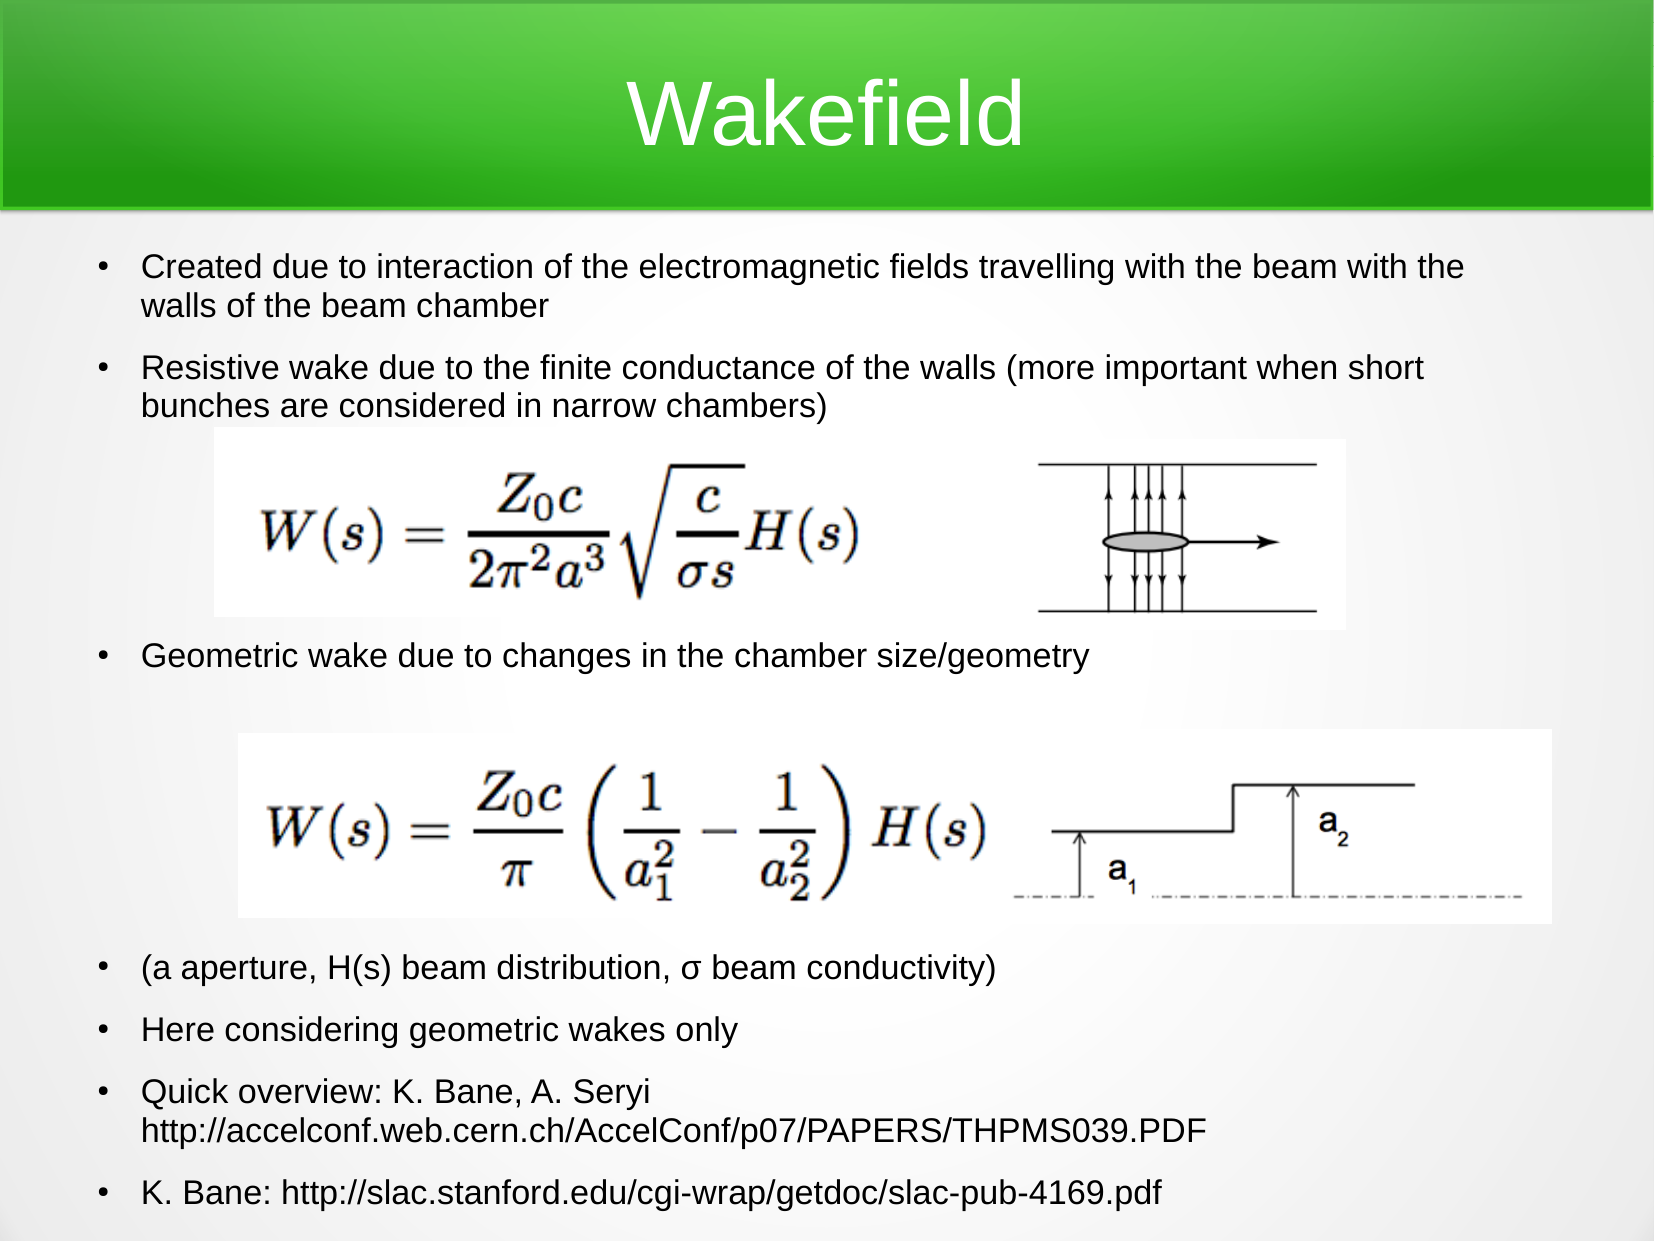

# Wakefield
Created due to interaction of the electromagnetic fields travelling with the beam with the walls of the beam chamber
Resistive wake due to the finite conductance of the walls (more important when short bunches are considered in narrow chambers)
Geometric wake due to changes in the chamber size/geometry
(a aperture, H(s) beam distribution, σ beam conductivity)
Here considering geometric wakes only
Quick overview: K. Bane, A. Seryi http://accelconf.web.cern.ch/AccelConf/p07/PAPERS/THPMS039.PDF
K. Bane: http://slac.stanford.edu/cgi-wrap/getdoc/slac-pub-4169.pdf